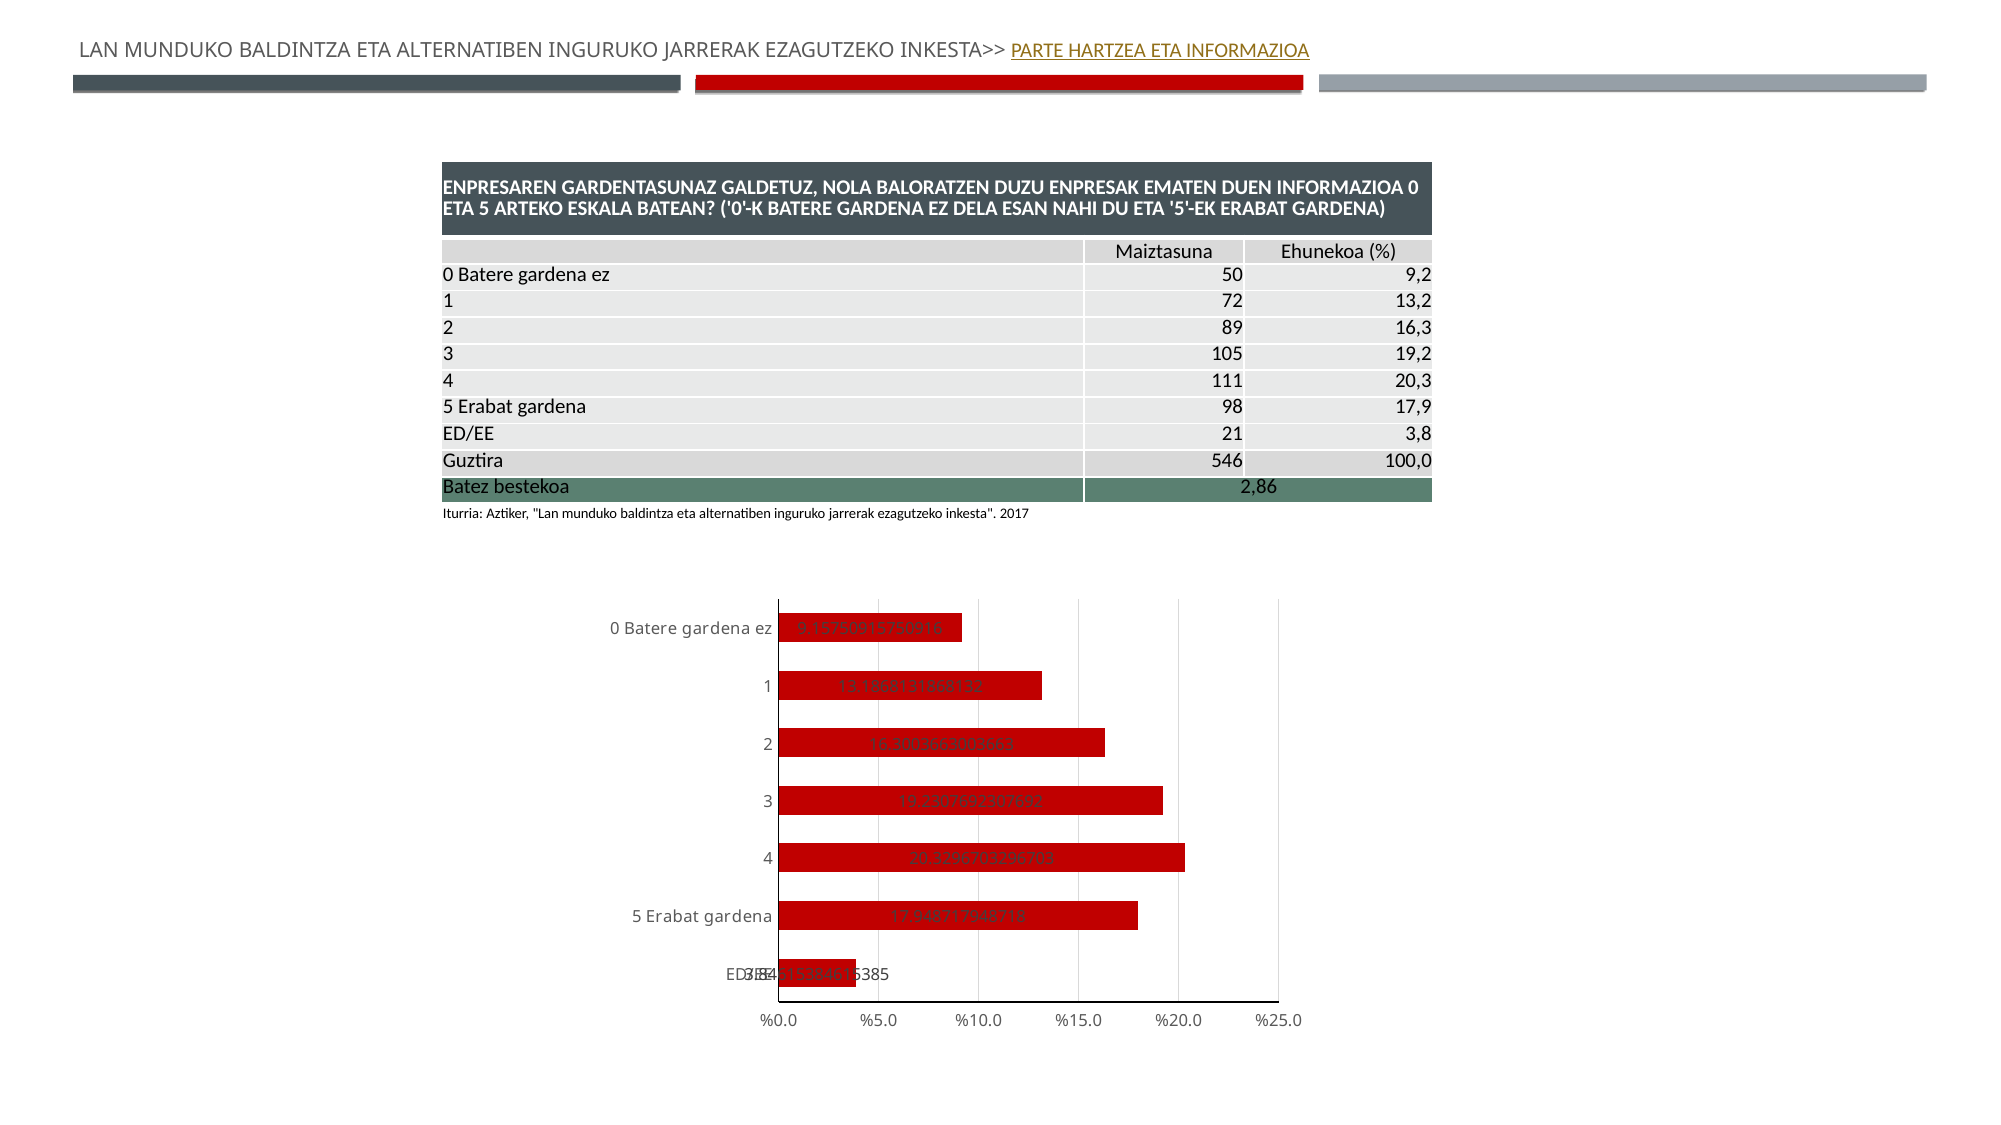

LAN MUNDUKO BALDINTZA ETA ALTERNATIBEN INGURUKO JARRERAK EZAGUTZEKO INKESTA>> PARTE HARTZEA ETA INFORMAZIOA
| ENPRESAREN GARDENTASUNAZ GALDETUZ, NOLA BALORATZEN DUZU ENPRESAK EMATEN DUEN INFORMAZIOA 0 ETA 5 ARTEKO ESKALA BATEAN? ('0'-K BATERE GARDENA EZ DELA ESAN NAHI DU ETA '5'-EK ERABAT GARDENA) | | |
| --- | --- | --- |
| | Maiztasuna | Ehunekoa (%) |
| 0 Batere gardena ez | 50 | 9,2 |
| 1 | 72 | 13,2 |
| 2 | 89 | 16,3 |
| 3 | 105 | 19,2 |
| 4 | 111 | 20,3 |
| 5 Erabat gardena | 98 | 17,9 |
| ED/EE | 21 | 3,8 |
| Guztira | 546 | 100,0 |
| Batez bestekoa | 2,86 | |
| Iturria: Aztiker, "Lan munduko baldintza eta alternatiben inguruko jarrerak ezagutzeko inkesta". 2017 | | |
### Chart
| Category | |
|---|---|
| ED/EE | 3.84615384615385 |
| 5 Erabat gardena | 17.948717948718 |
| 4 | 20.3296703296703 |
| 3 | 19.2307692307692 |
| 2 | 16.3003663003663 |
| 1 | 13.1868131868132 |
| 0 Batere gardena ez | 9.15750915750916 |